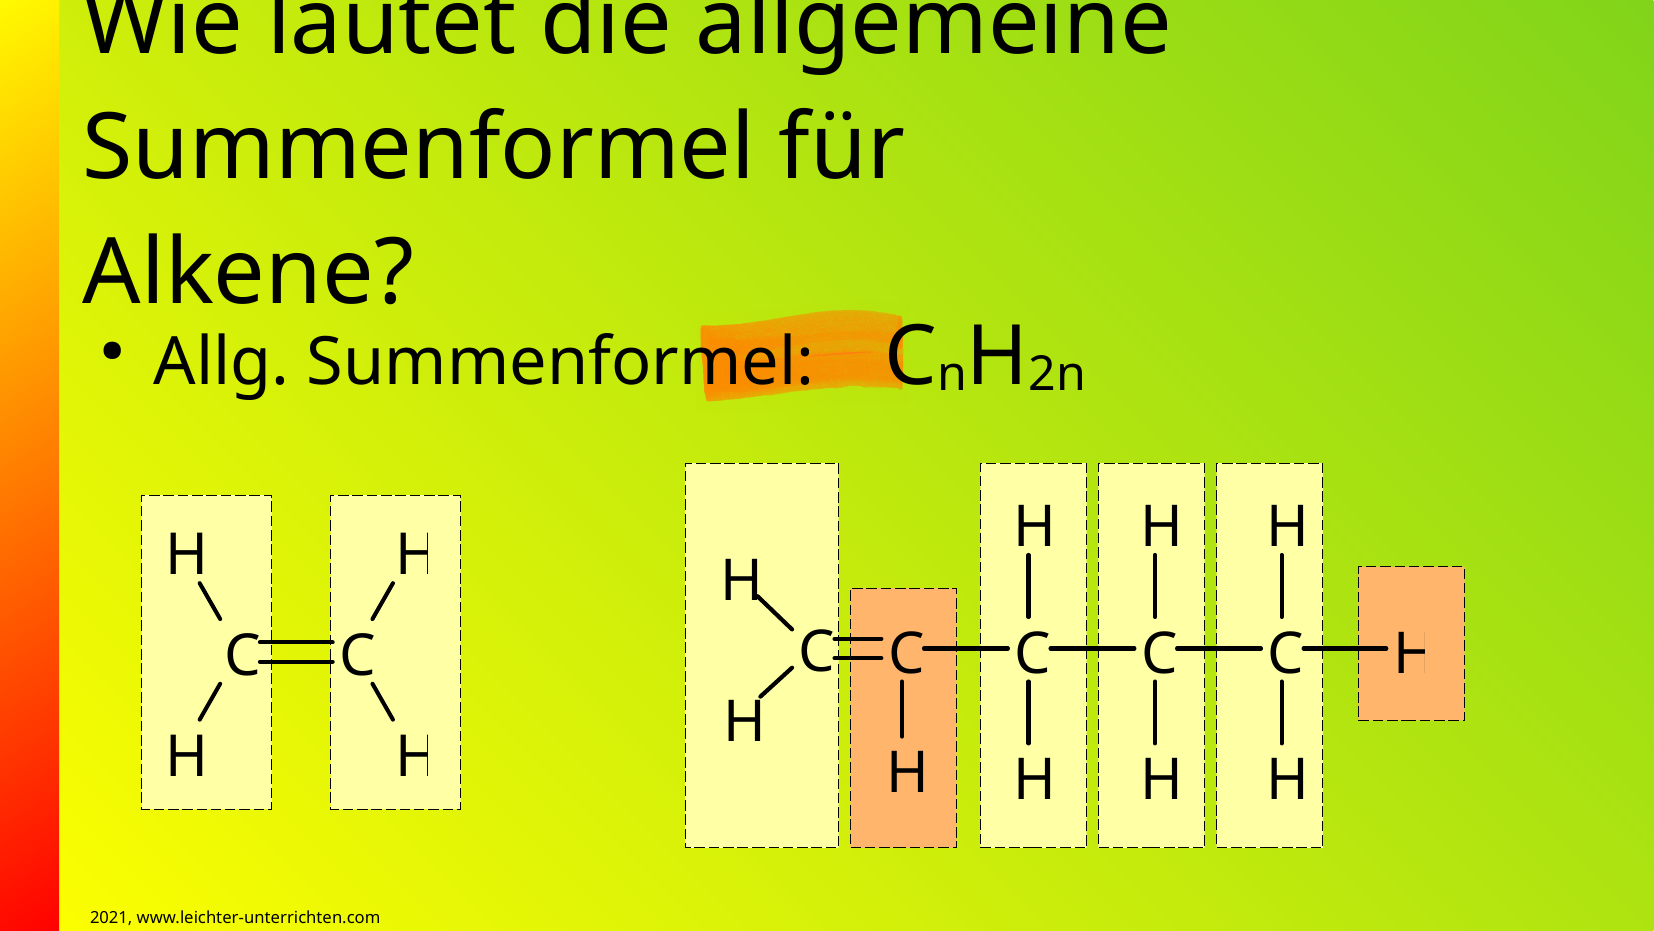

# Wie lautet die allgemeine Summenformel für Alkene?
Allg. Summenformel: CnH2n